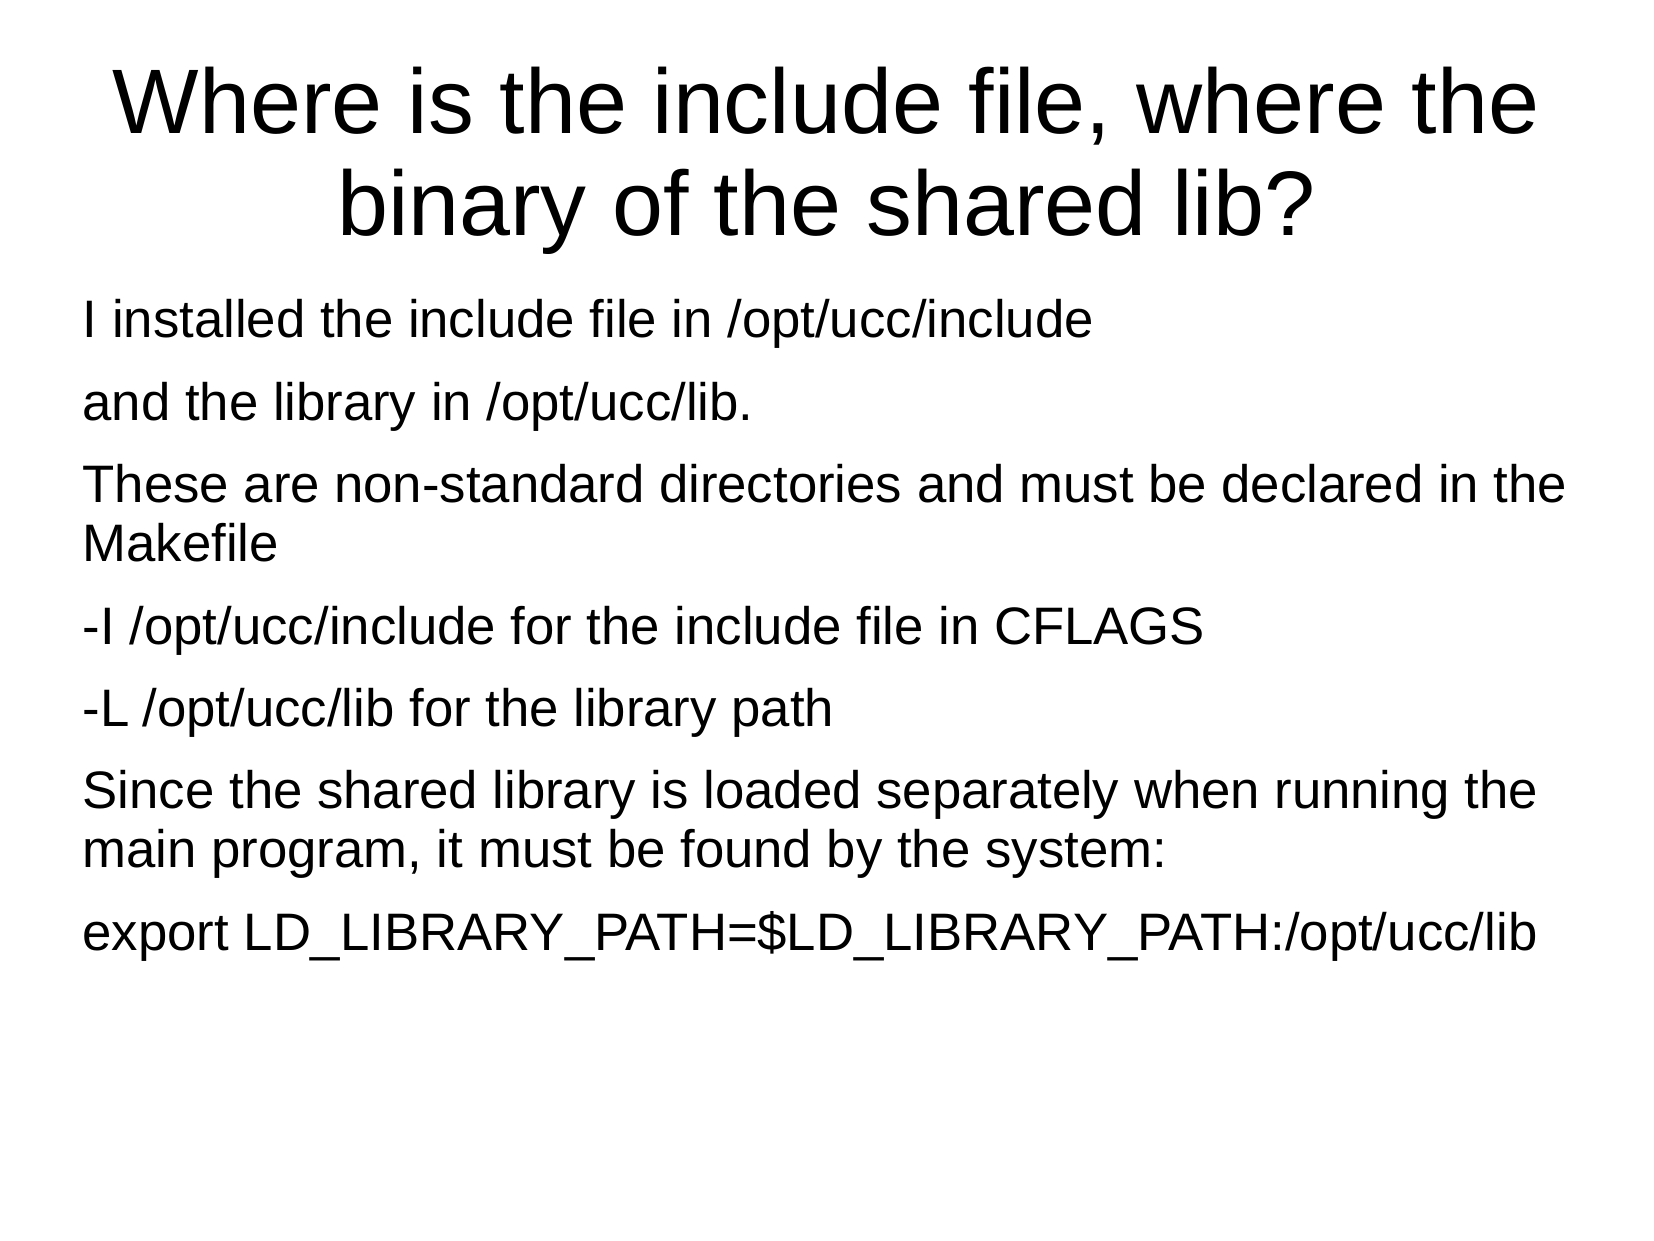

# Where is the include file, where the binary of the shared lib?
I installed the include file in /opt/ucc/include
and the library in /opt/ucc/lib.
These are non-standard directories and must be declared in the Makefile
-I /opt/ucc/include for the include file in CFLAGS
-L /opt/ucc/lib for the library path
Since the shared library is loaded separately when running the main program, it must be found by the system:
export LD_LIBRARY_PATH=$LD_LIBRARY_PATH:/opt/ucc/lib